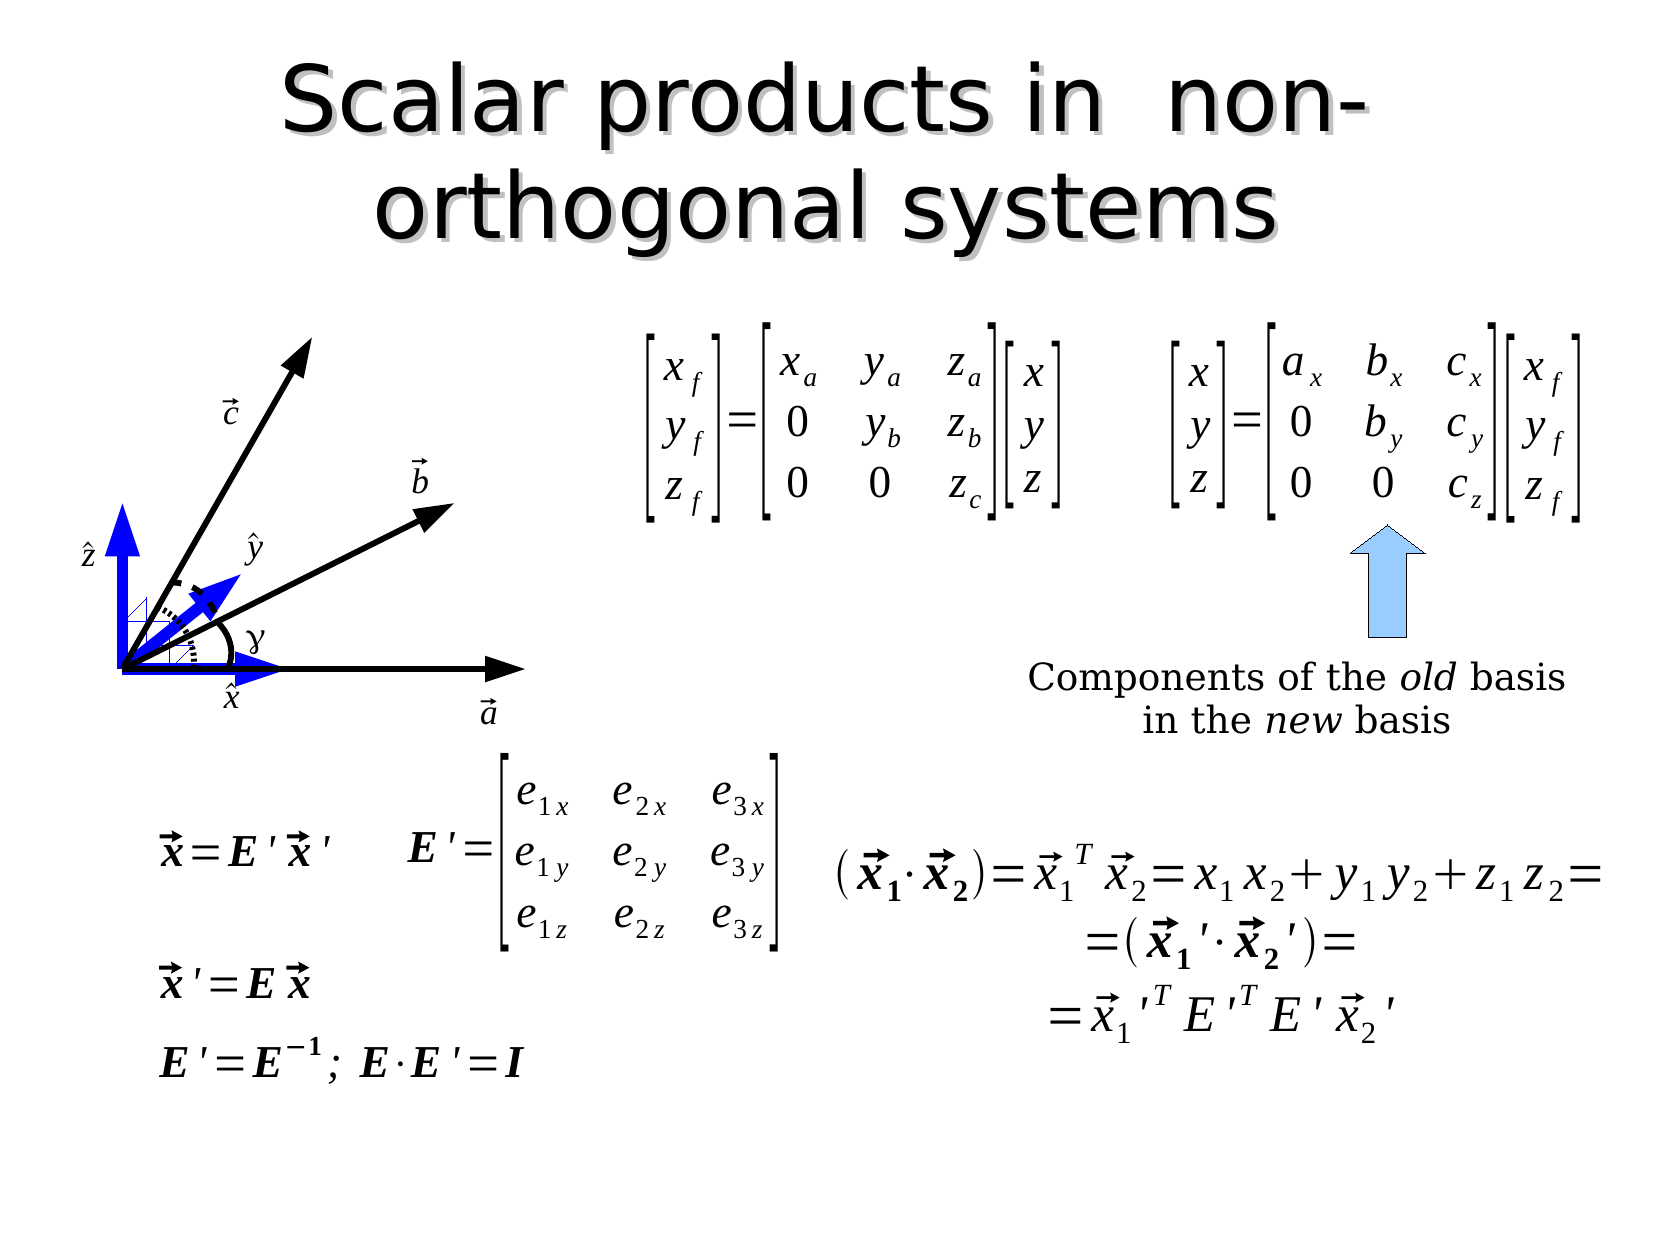

# Scalar products in non-orthogonal systems
Components of the old basis in the new basis